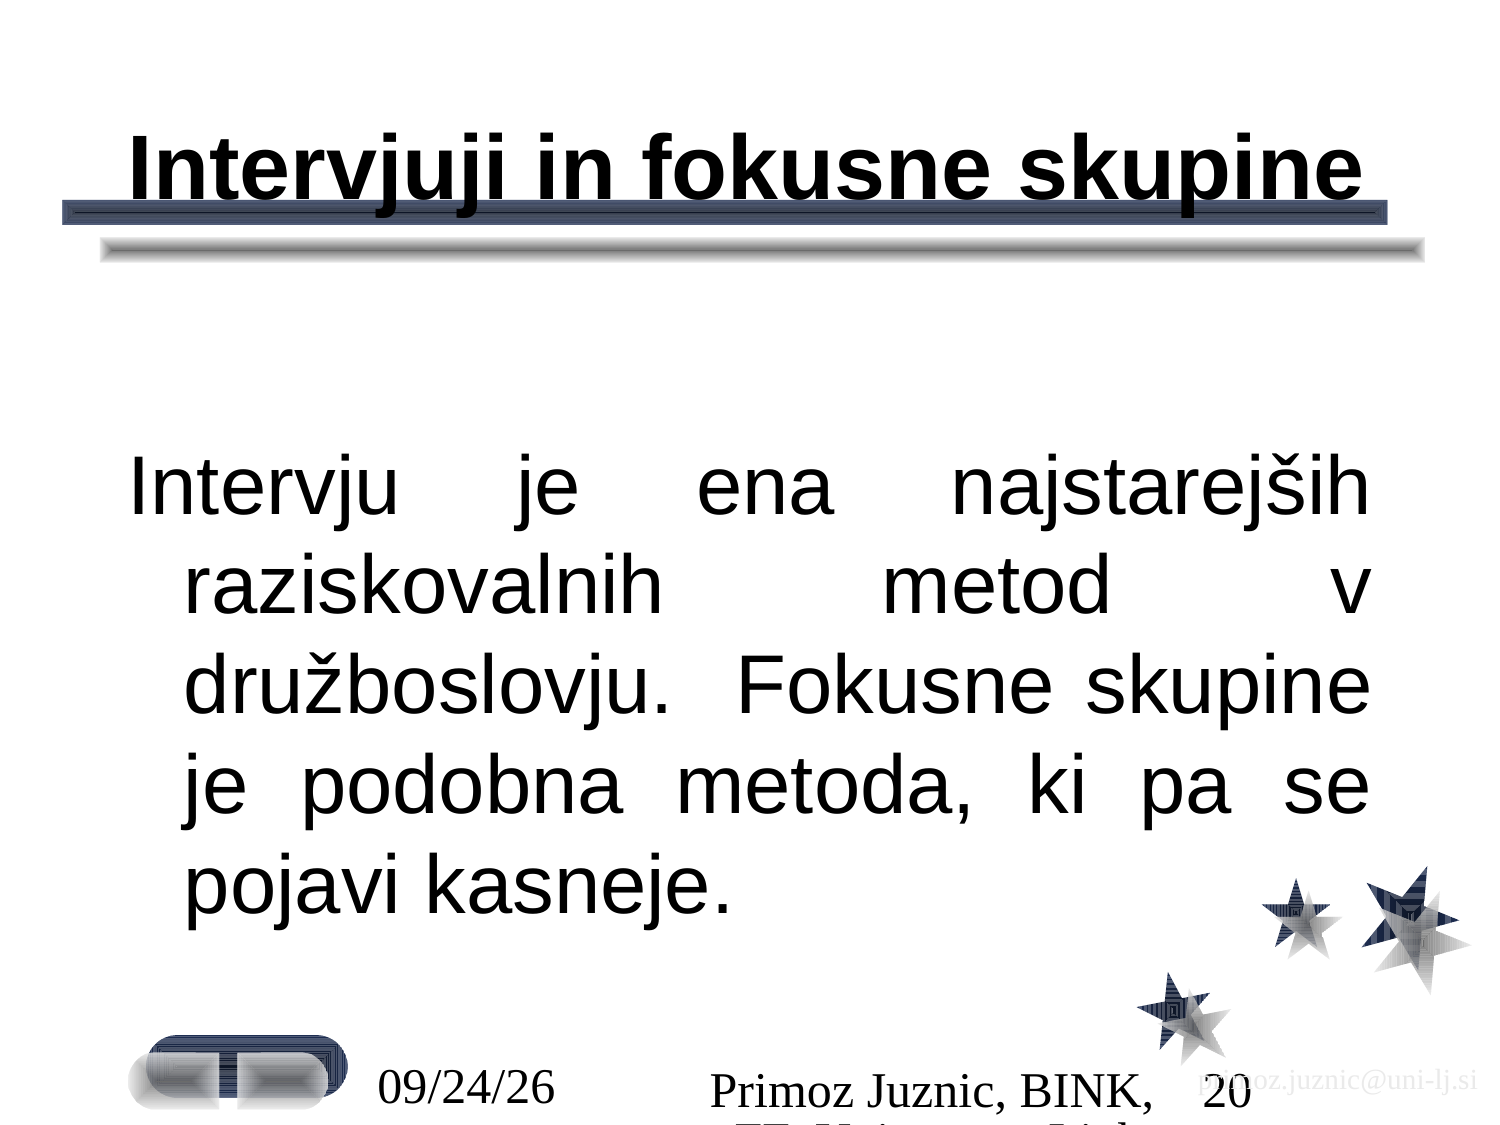

# Intervjuji in fokusne skupine
Intervju je ena najstarejših raziskovalnih metod v družboslovju. Fokusne skupine je podobna metoda, ki pa se pojavi kasneje.
Primoz Juznic, BINK, FF, Univerza v Ljubljani
20